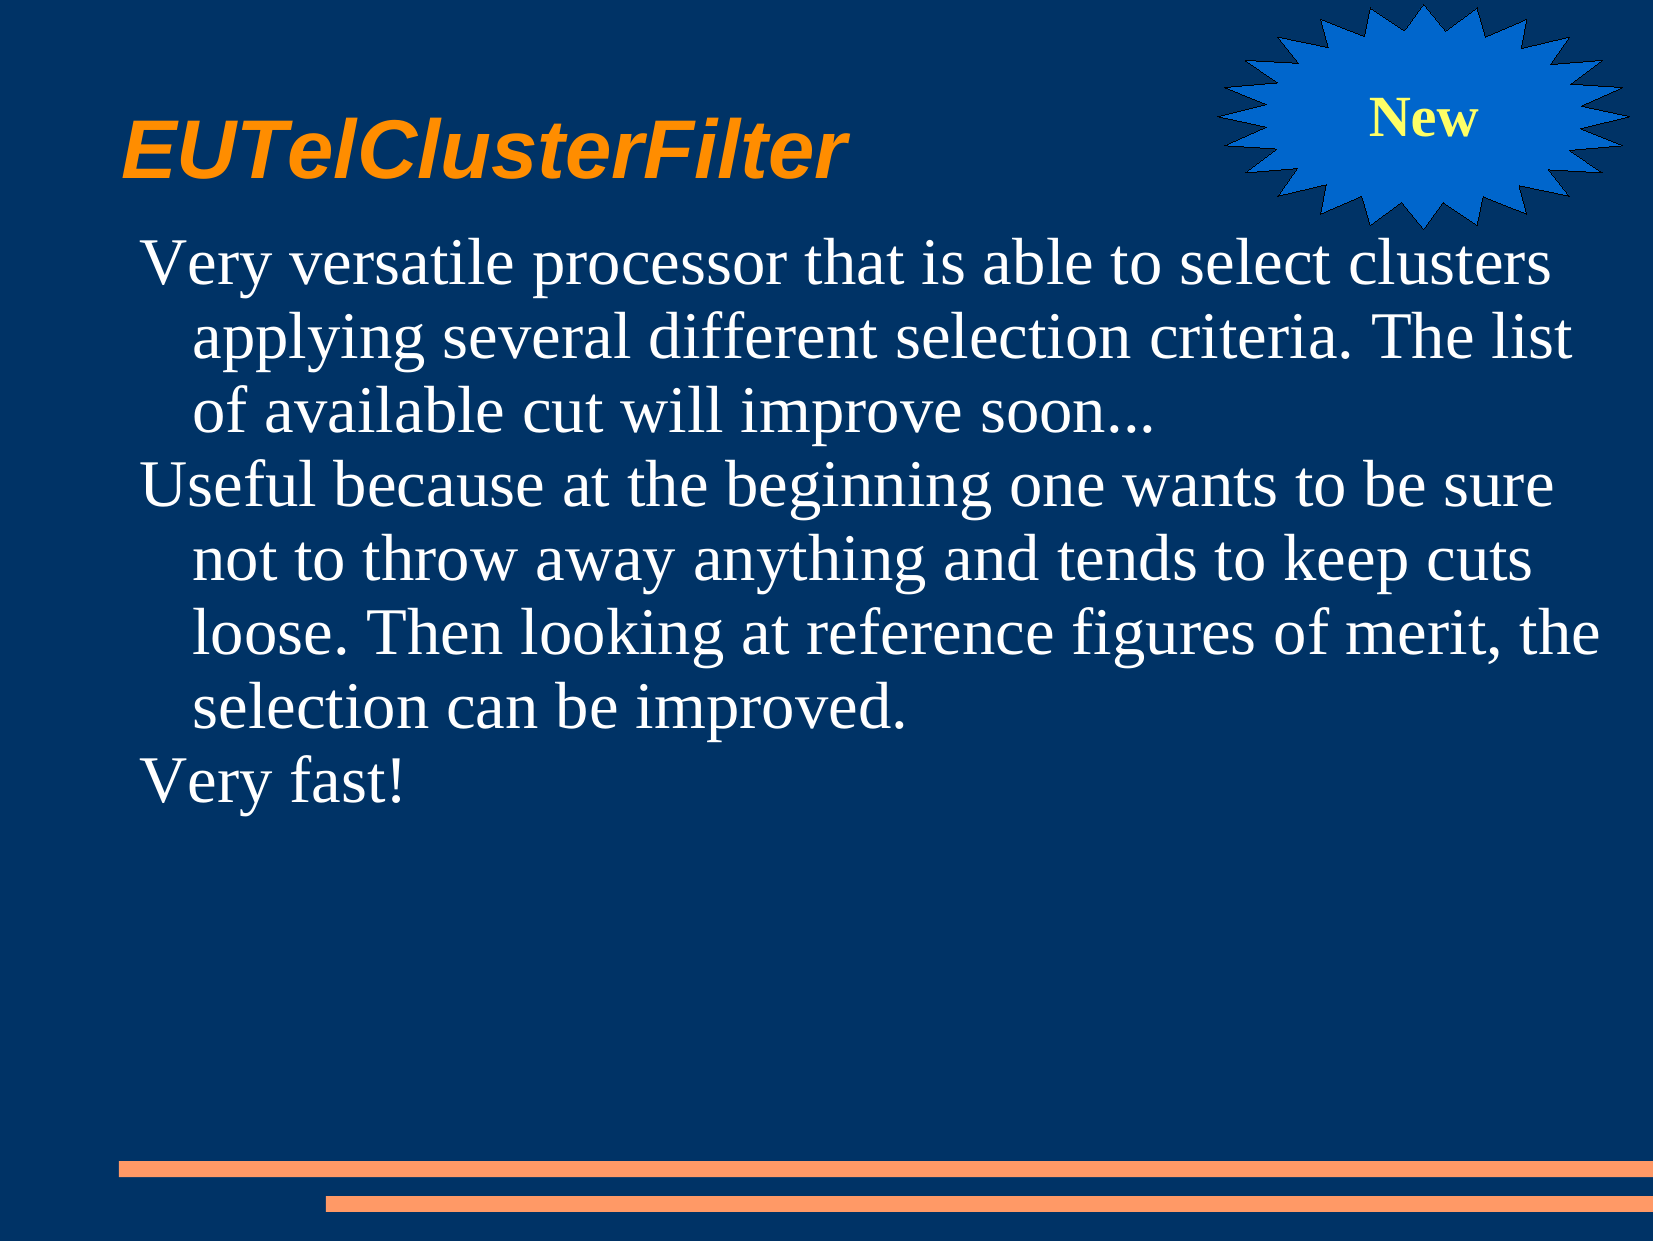

New
# EUTelClusterFilter
Very versatile processor that is able to select clusters applying several different selection criteria. The list of available cut will improve soon...
Useful because at the beginning one wants to be sure not to throw away anything and tends to keep cuts loose. Then looking at reference figures of merit, the selection can be improved.
Very fast!